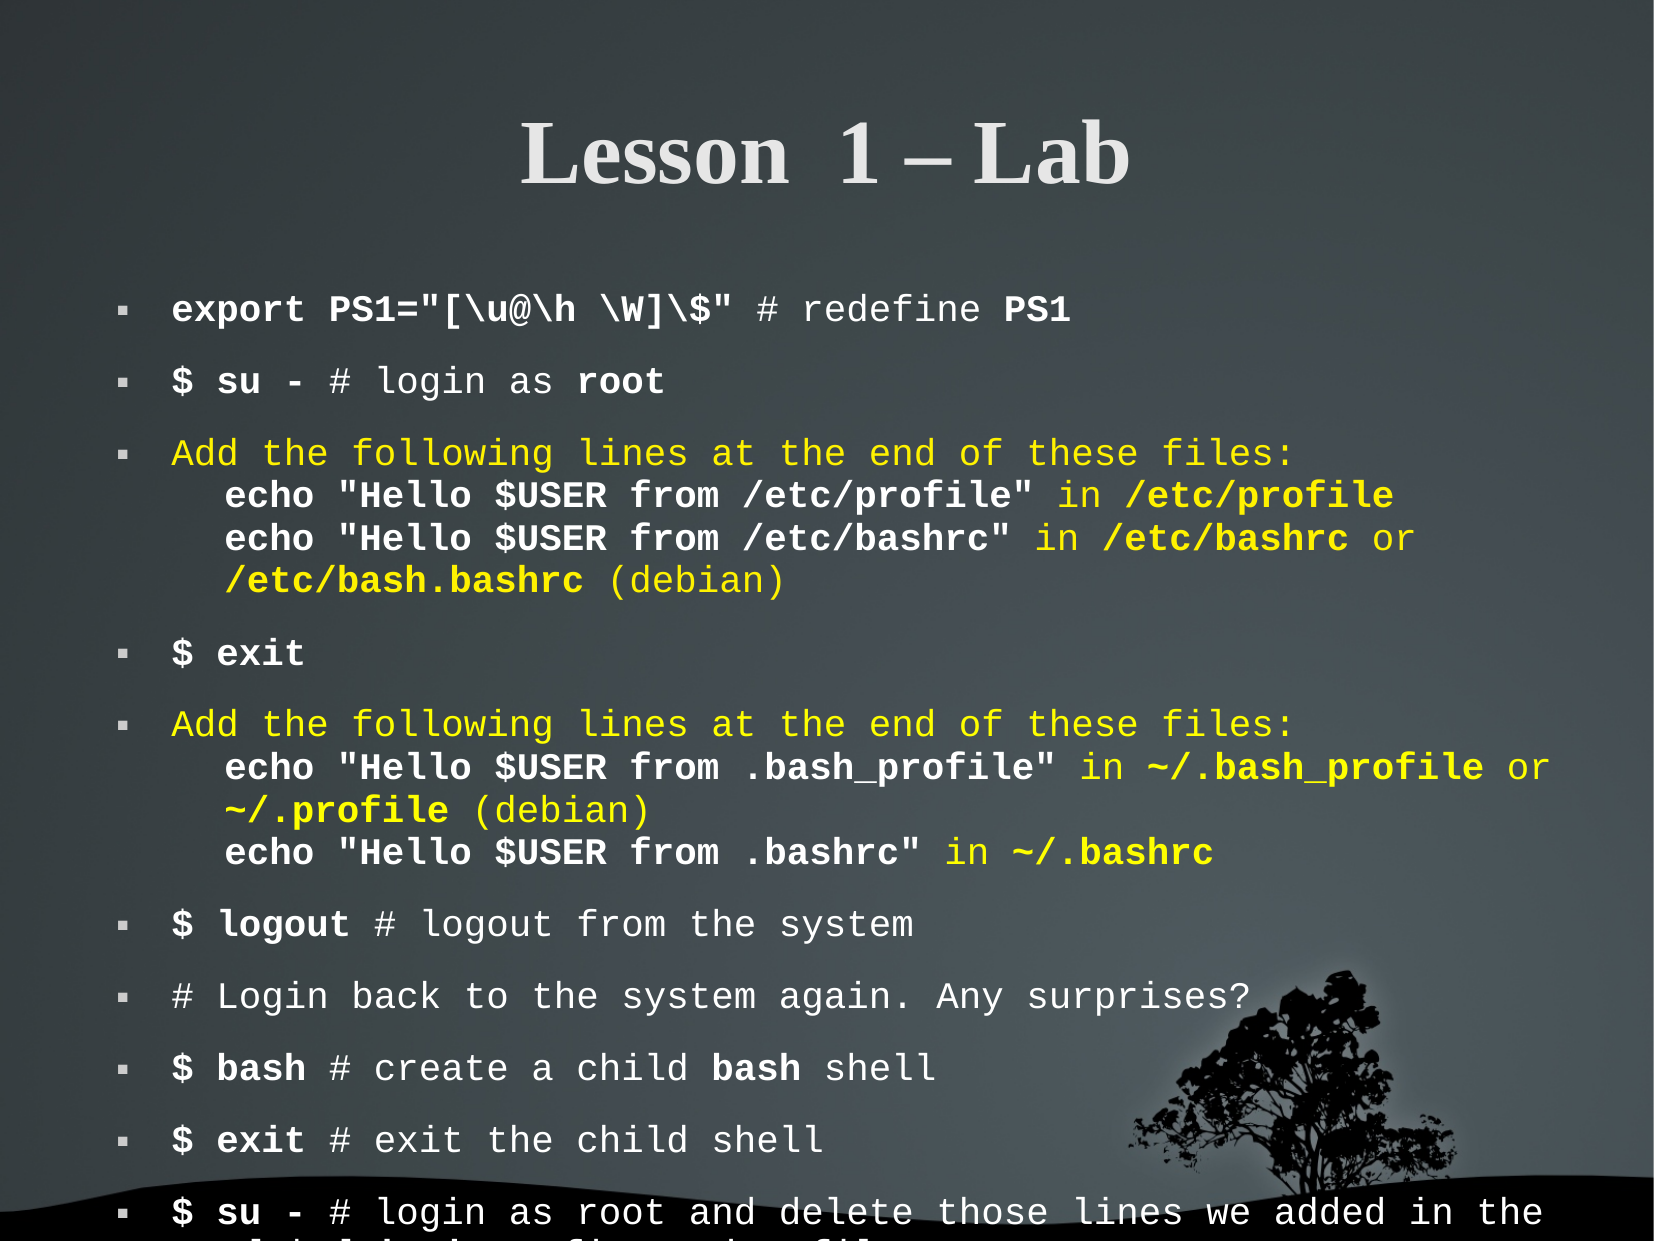

Lesson 1 – Lab
# export PS1="[\u@\h \W]\$" # redefine PS1
$ su - # login as root
Add the following lines at the end of these files:
echo "Hello $USER from /etc/profile" in /etc/profile
echo "Hello $USER from /etc/bashrc" in /etc/bashrc or /etc/bash.bashrc (debian)
$ exit
Add the following lines at the end of these files:
echo "Hello $USER from .bash_profile" in ~/.bash_profile or ~/.profile (debian)
echo "Hello $USER from .bashrc" in ~/.bashrc
$ logout # logout from the system
# Login back to the system again. Any surprises?
$ bash # create a child bash shell
$ exit # exit the child shell
$ su - # login as root and delete those lines we added in the global bash configuration files